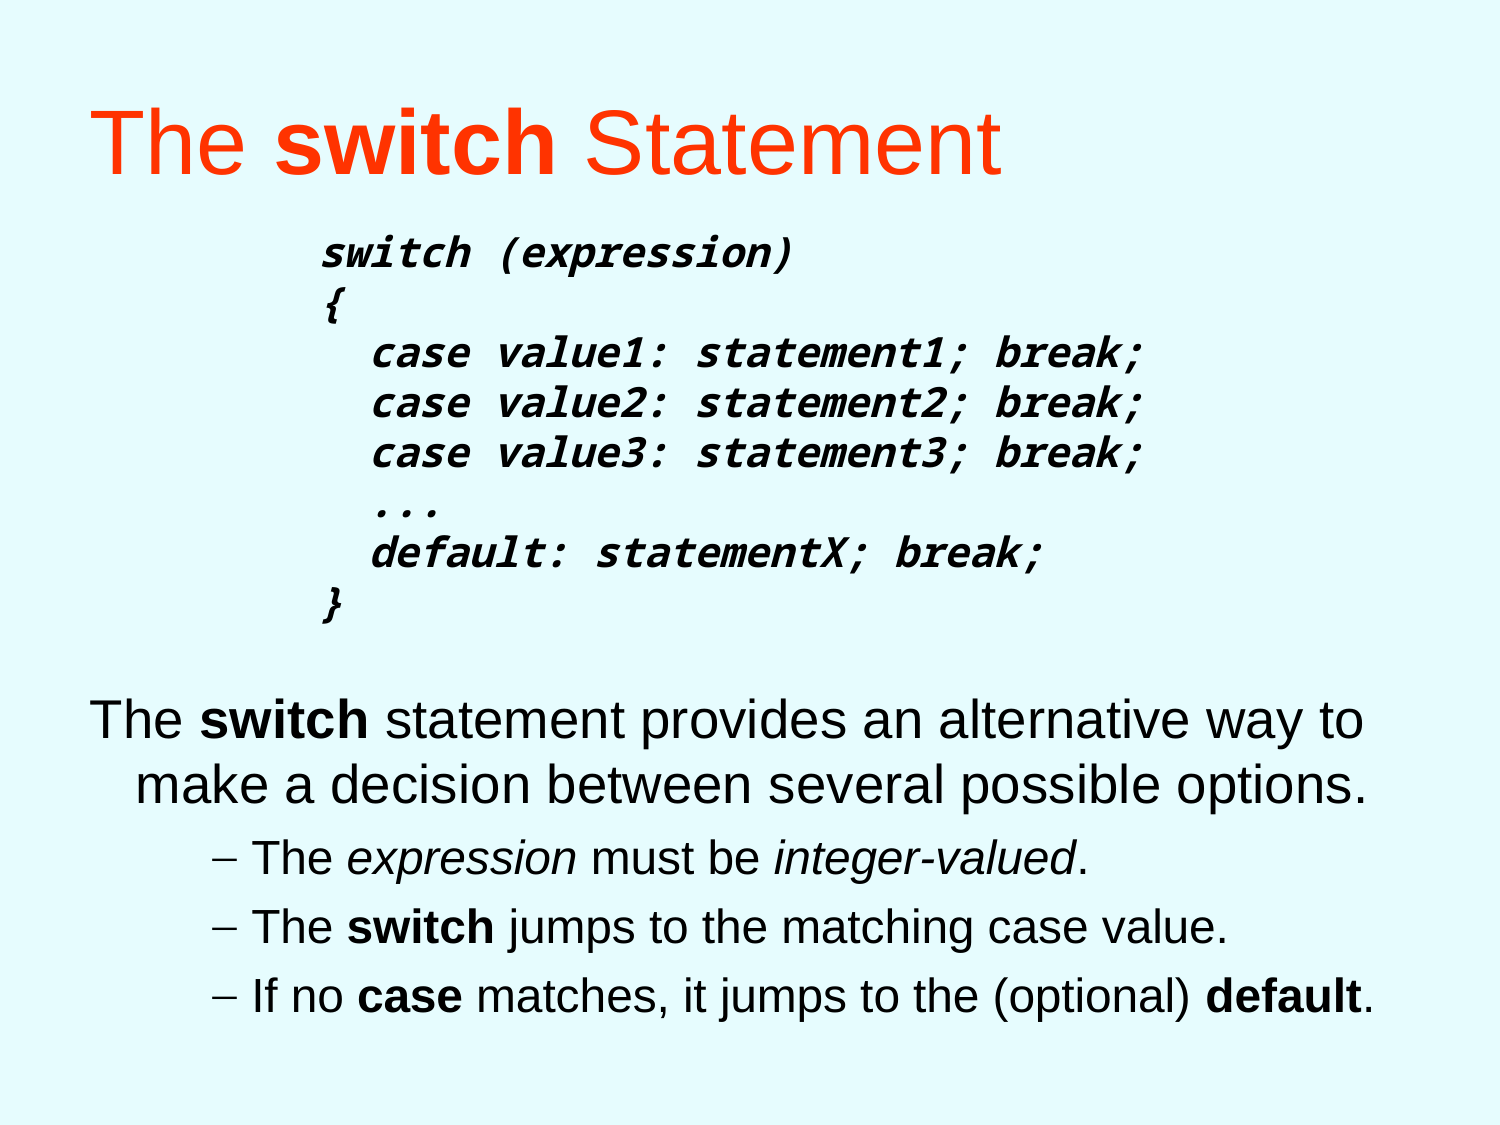

# The switch Statement
switch (expression)
{
 case value1: statement1; break;
 case value2: statement2; break;
 case value3: statement3; break;
 ...
 default: statementX; break;
}
The switch statement provides an alternative way to make a decision between several possible options.
The expression must be integer-valued.
The switch jumps to the matching case value.
If no case matches, it jumps to the (optional) default.